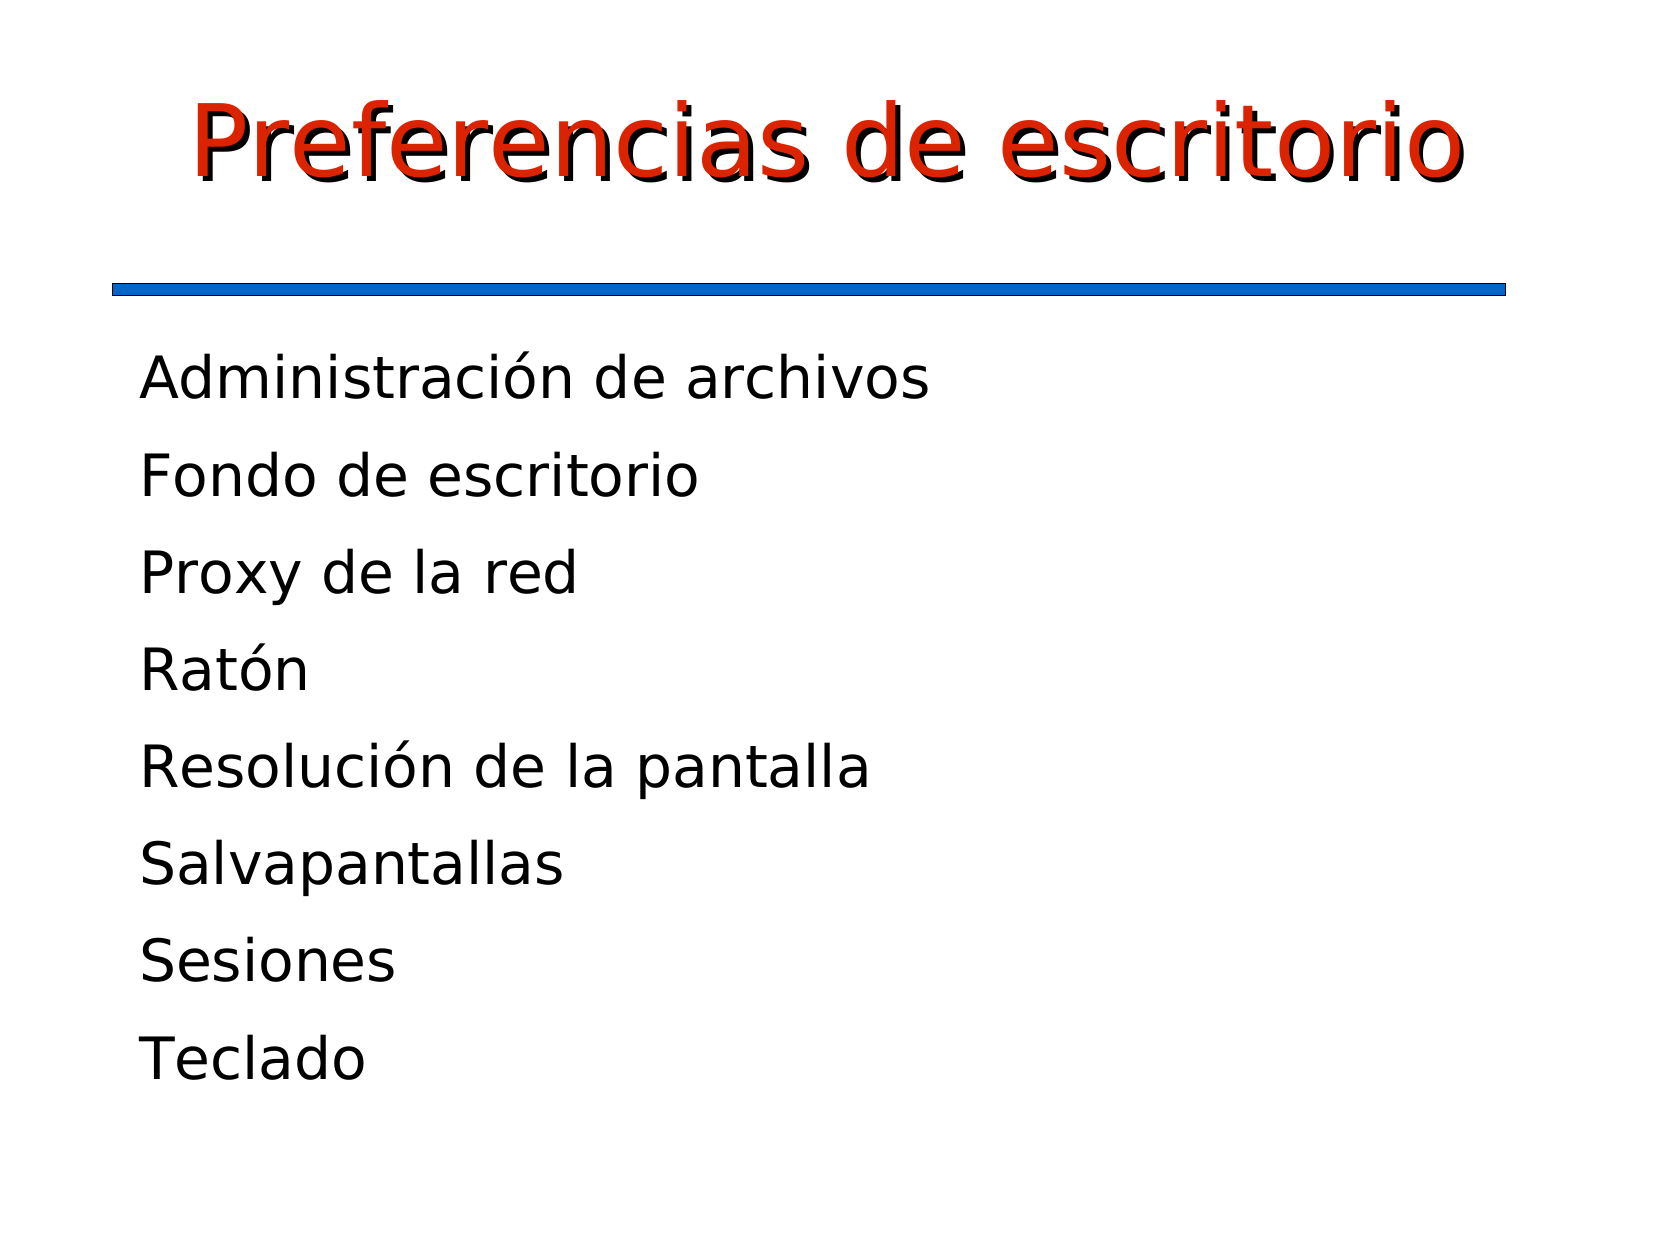

# Preferencias de escritorio
Administración de archivos
Fondo de escritorio
Proxy de la red
Ratón
Resolución de la pantalla
Salvapantallas
Sesiones
Teclado